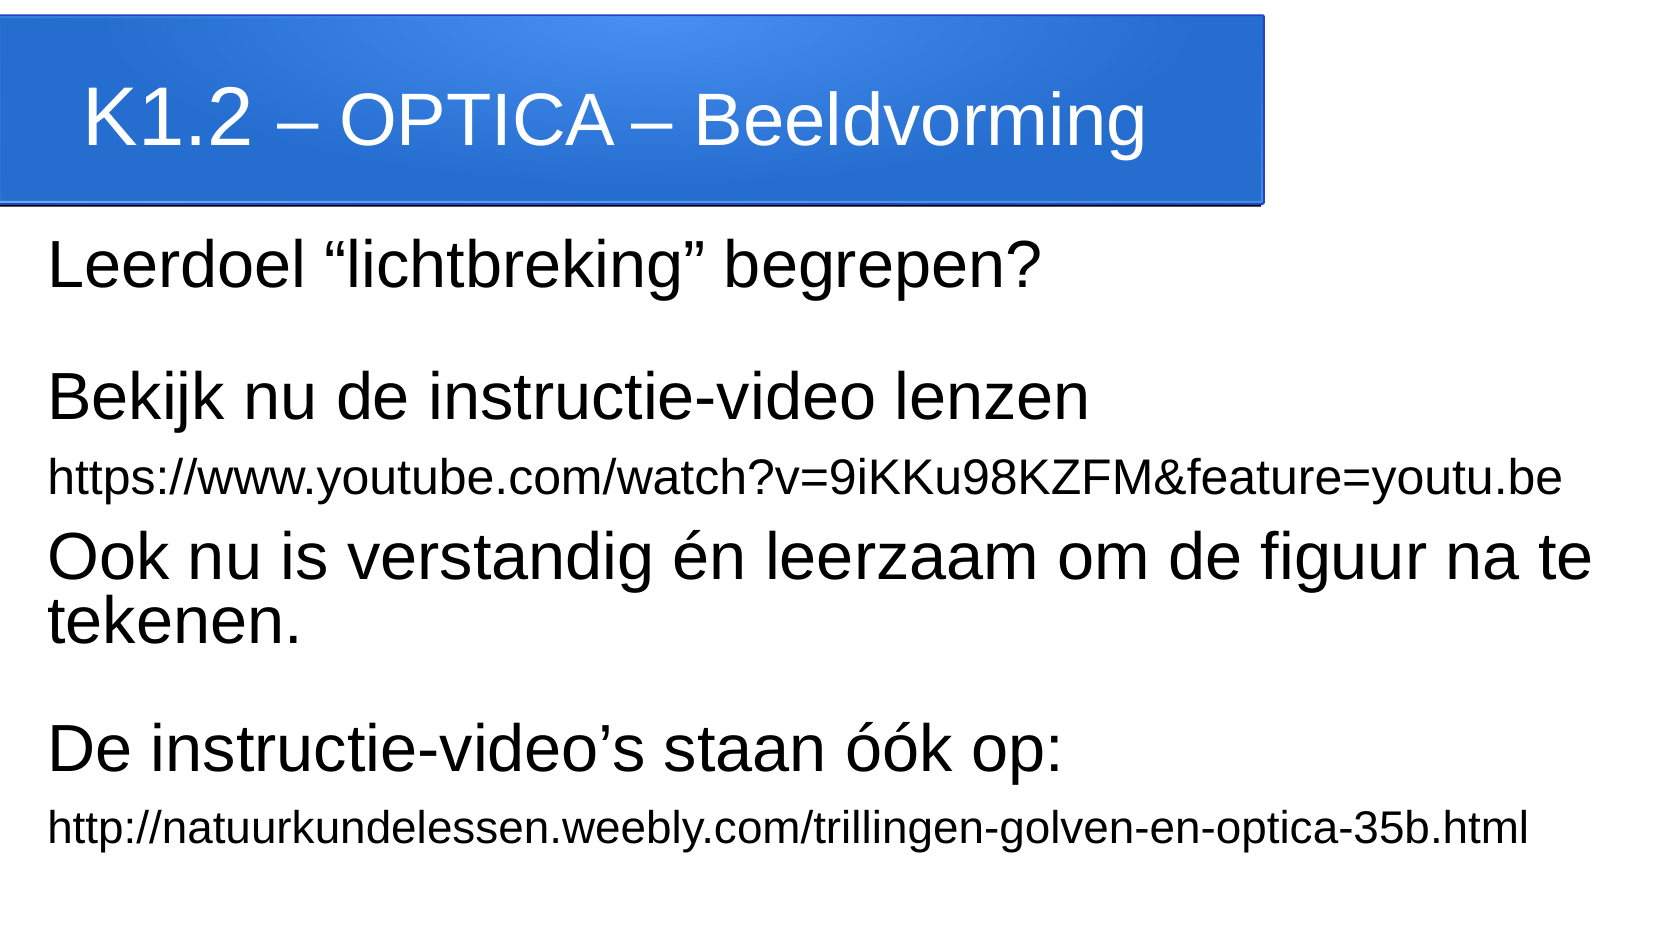

# K1.2 – OPTICA – Beeldvorming
Leerdoel “lichtbreking” begrepen?
Bekijk nu de instructie-video lenzen
https://www.youtube.com/watch?v=9iKKu98KZFM&feature=youtu.be
Ook nu is verstandig én leerzaam om de figuur na te tekenen.
De instructie-video’s staan óók op:
http://natuurkundelessen.weebly.com/trillingen-golven-en-optica-35b.html